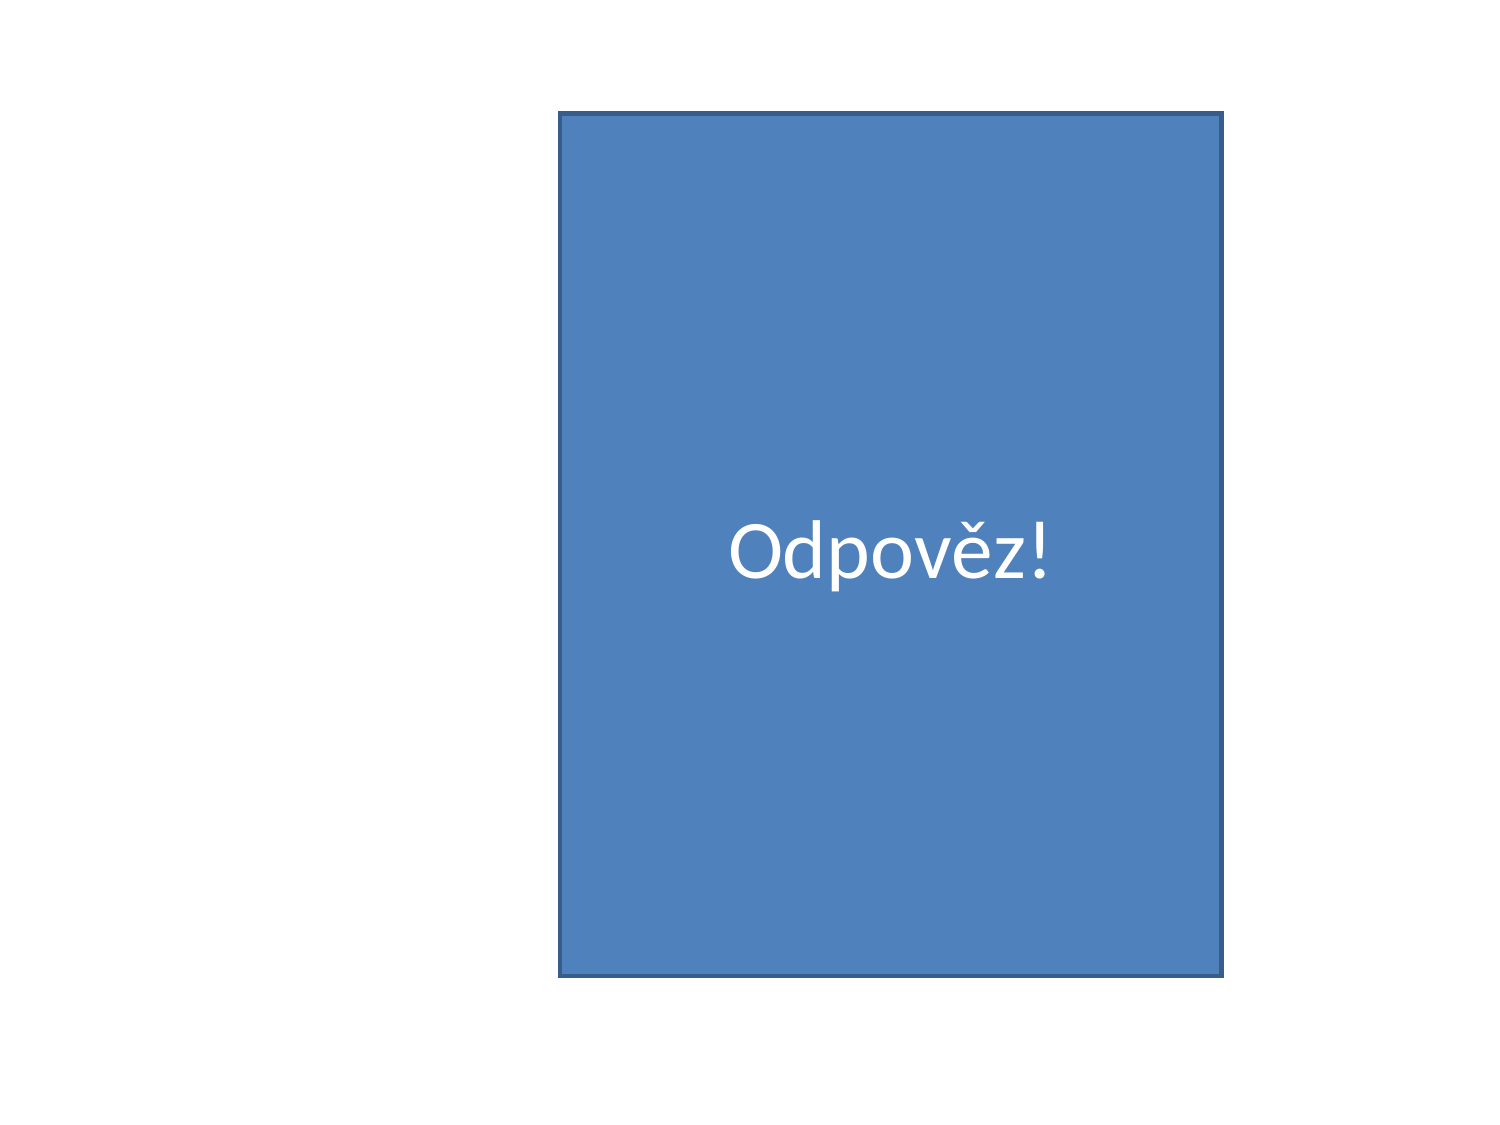

Odpověz!
Z jaké látky je těleso, jehož
hustota je:
kg
3
m
= 19 300 ?
3